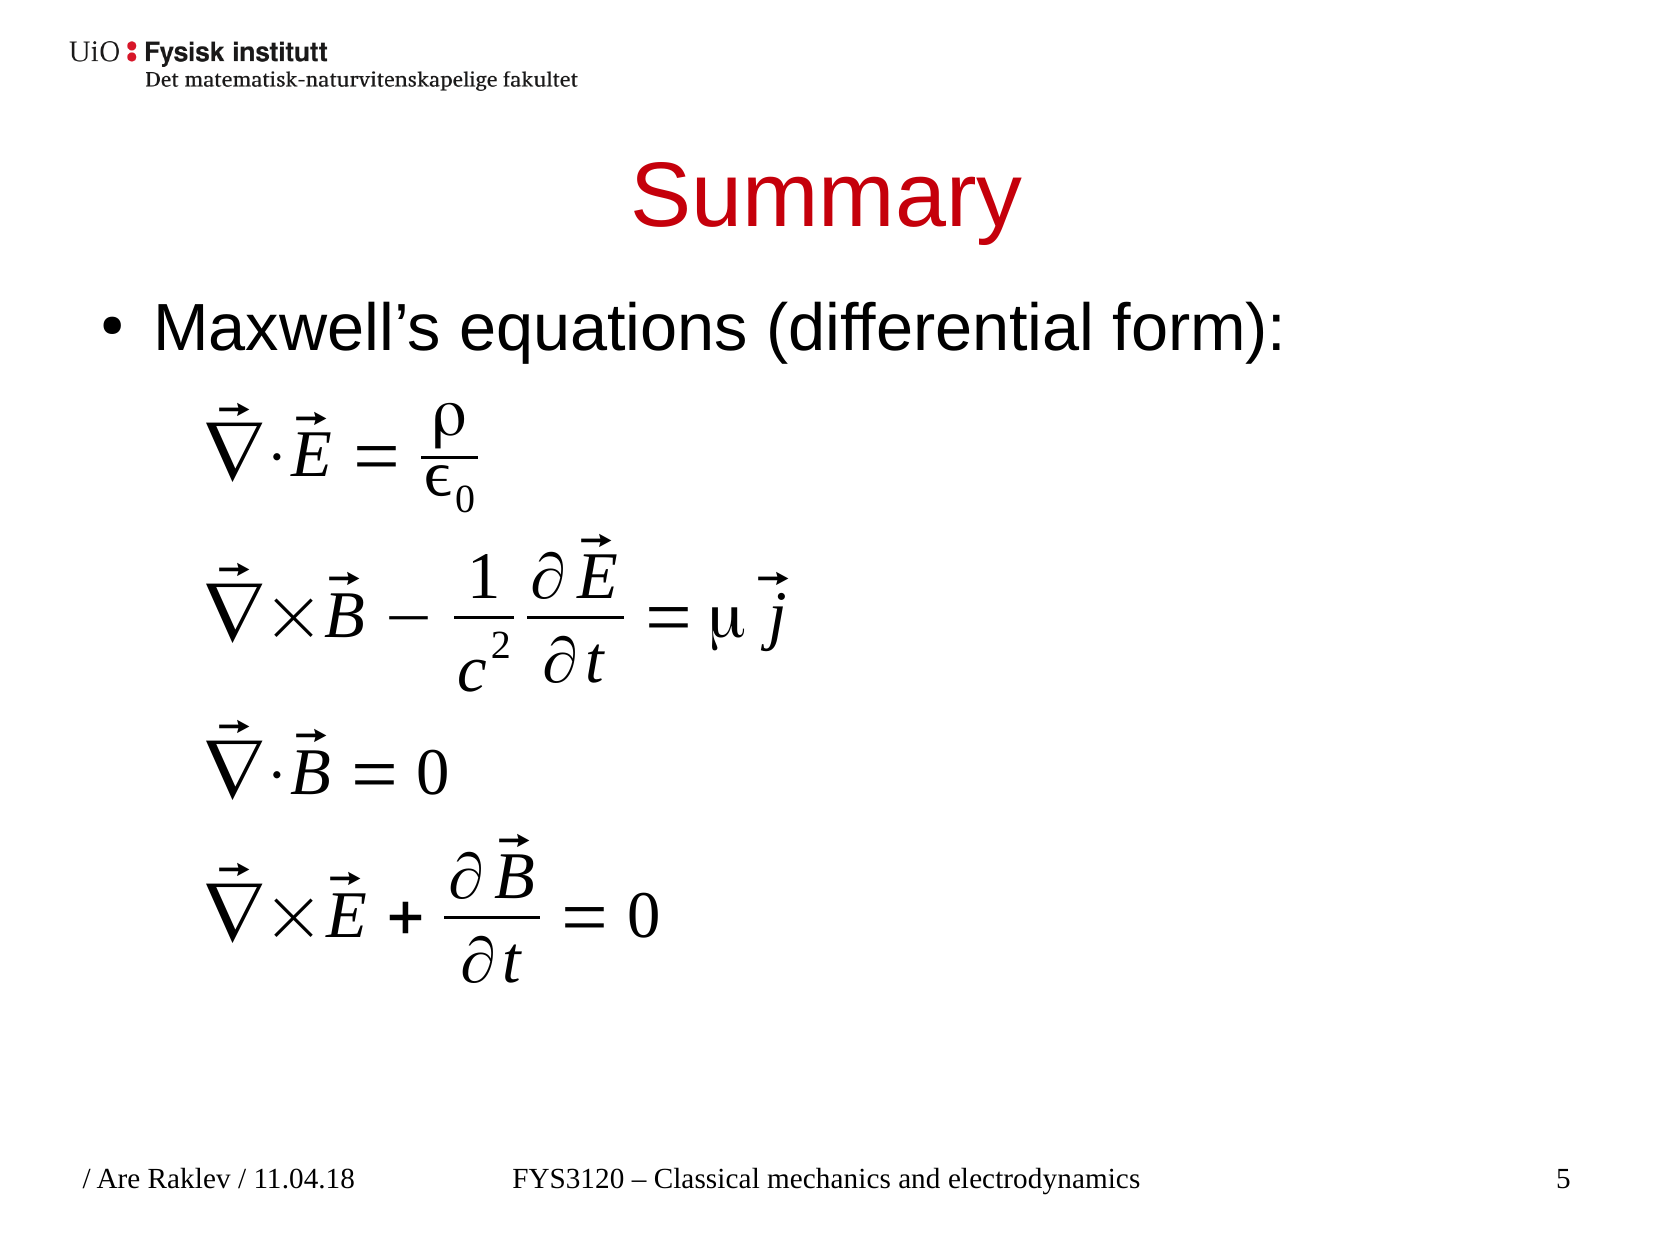

# Summary
Maxwell’s equations (differential form):
/ Are Raklev / 11.04.18
FYS3120 – Classical mechanics and electrodynamics
5